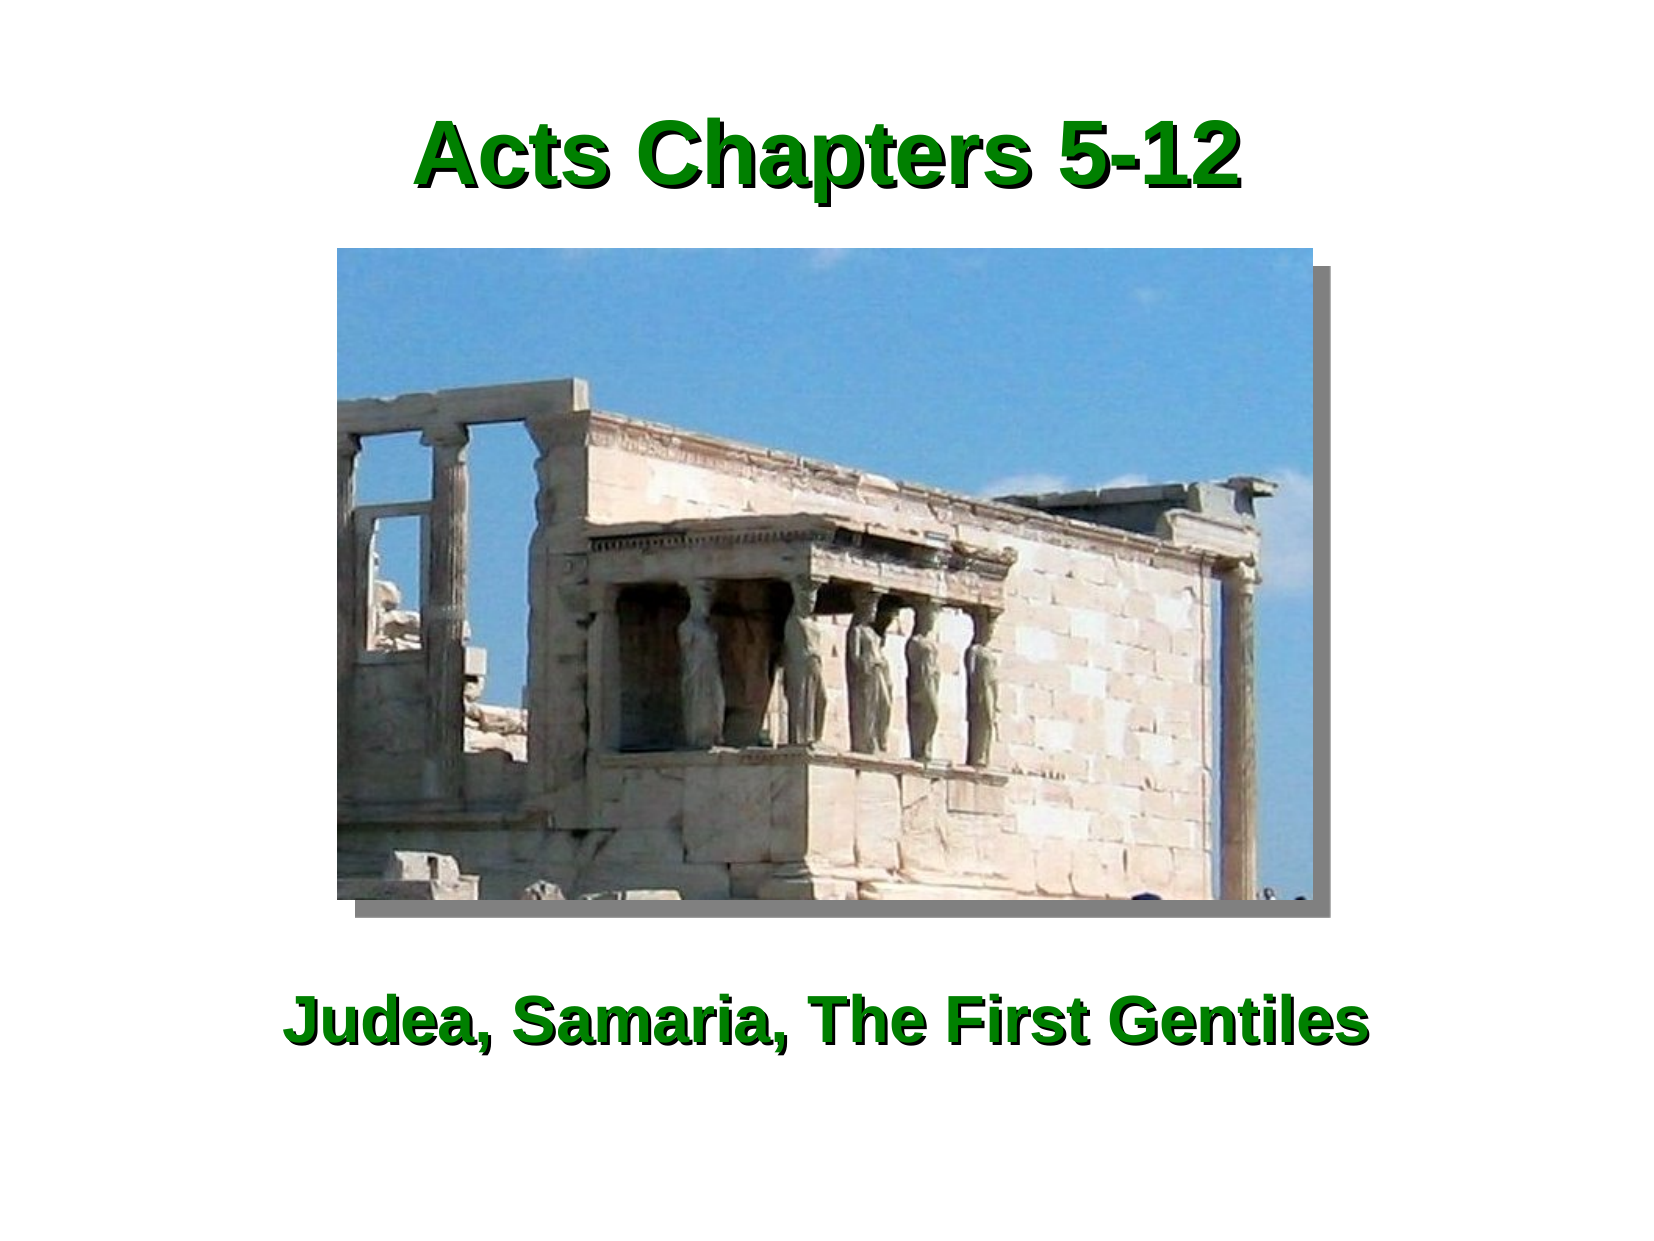

# Acts Chapters 5-12
Judea, Samaria, The First Gentiles